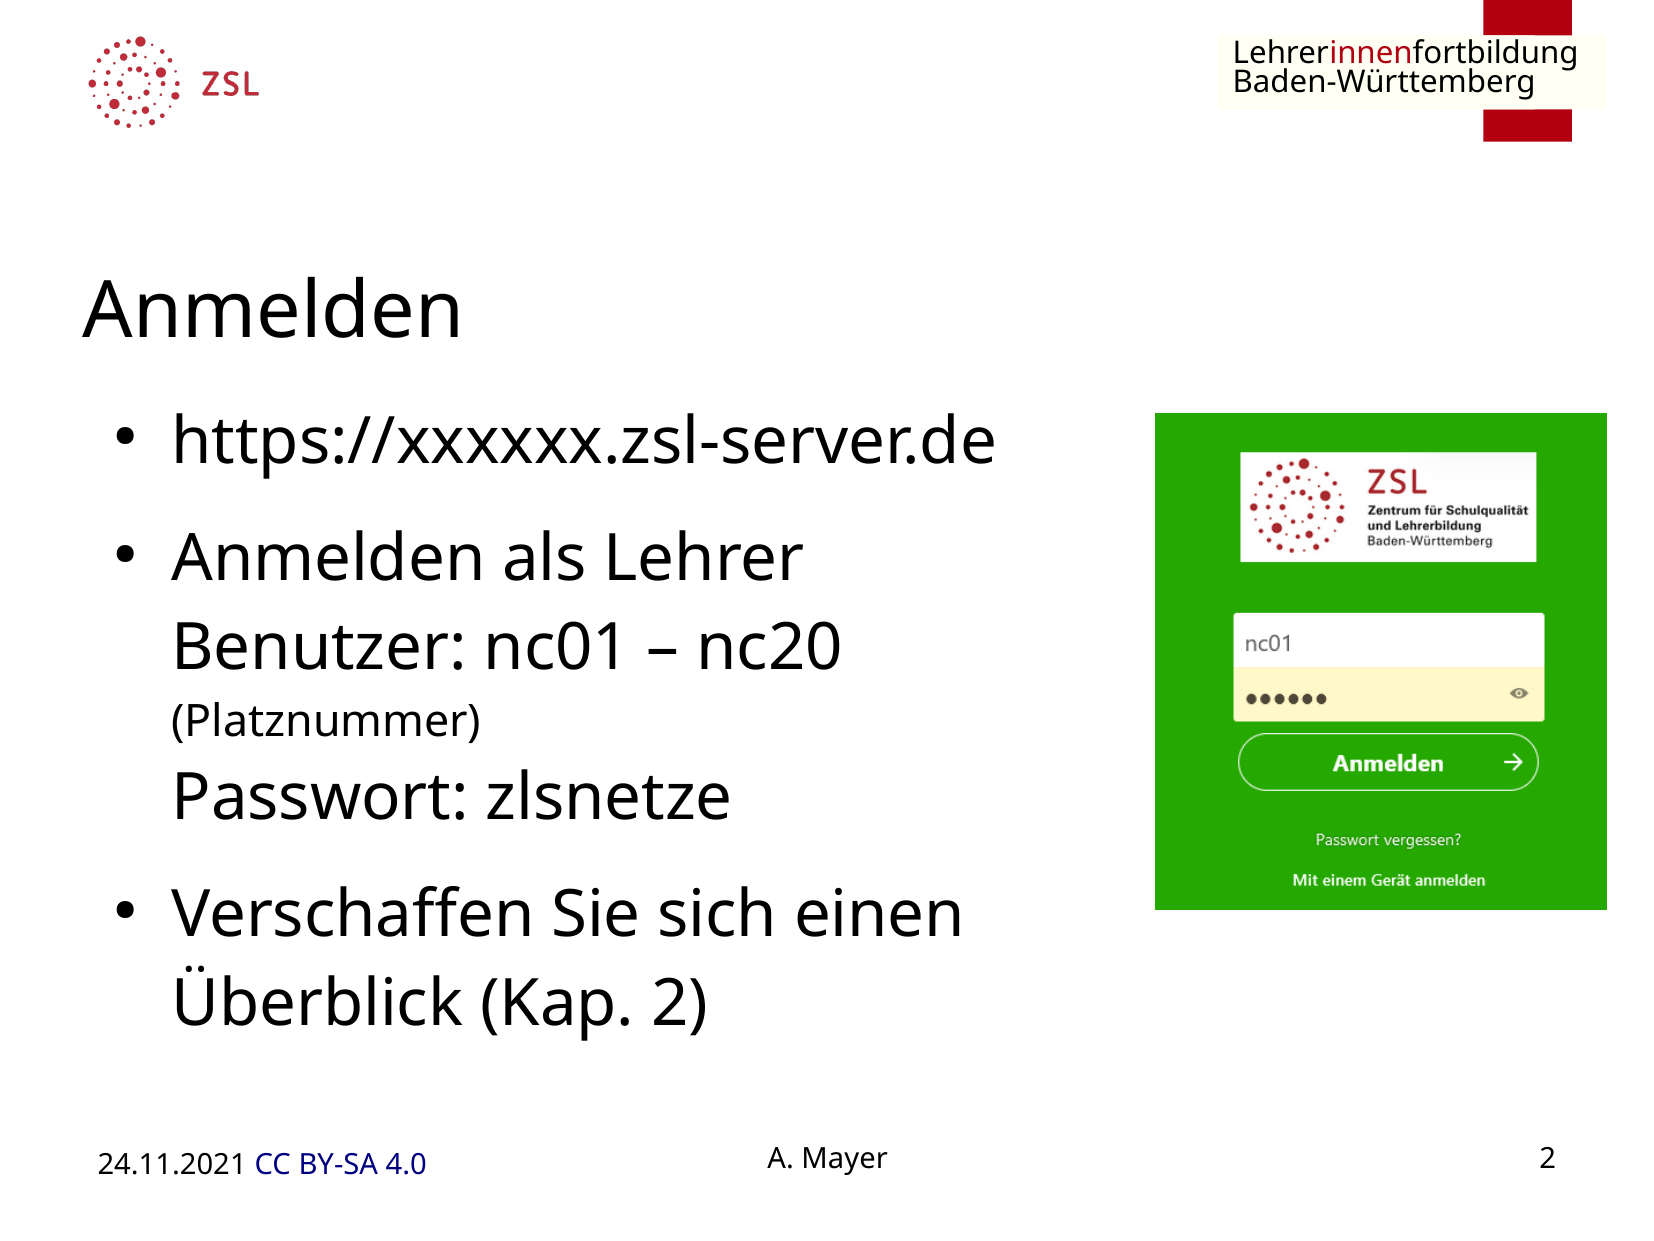

# Anmelden
 	https://xxxxxx.zsl-server.de
 	Anmelden als Lehrer
Benutzer: nc01 – nc20 (Platznummer)
Passwort: zlsnetze
	Verschaffen Sie sich einen Überblick (Kap. 2)